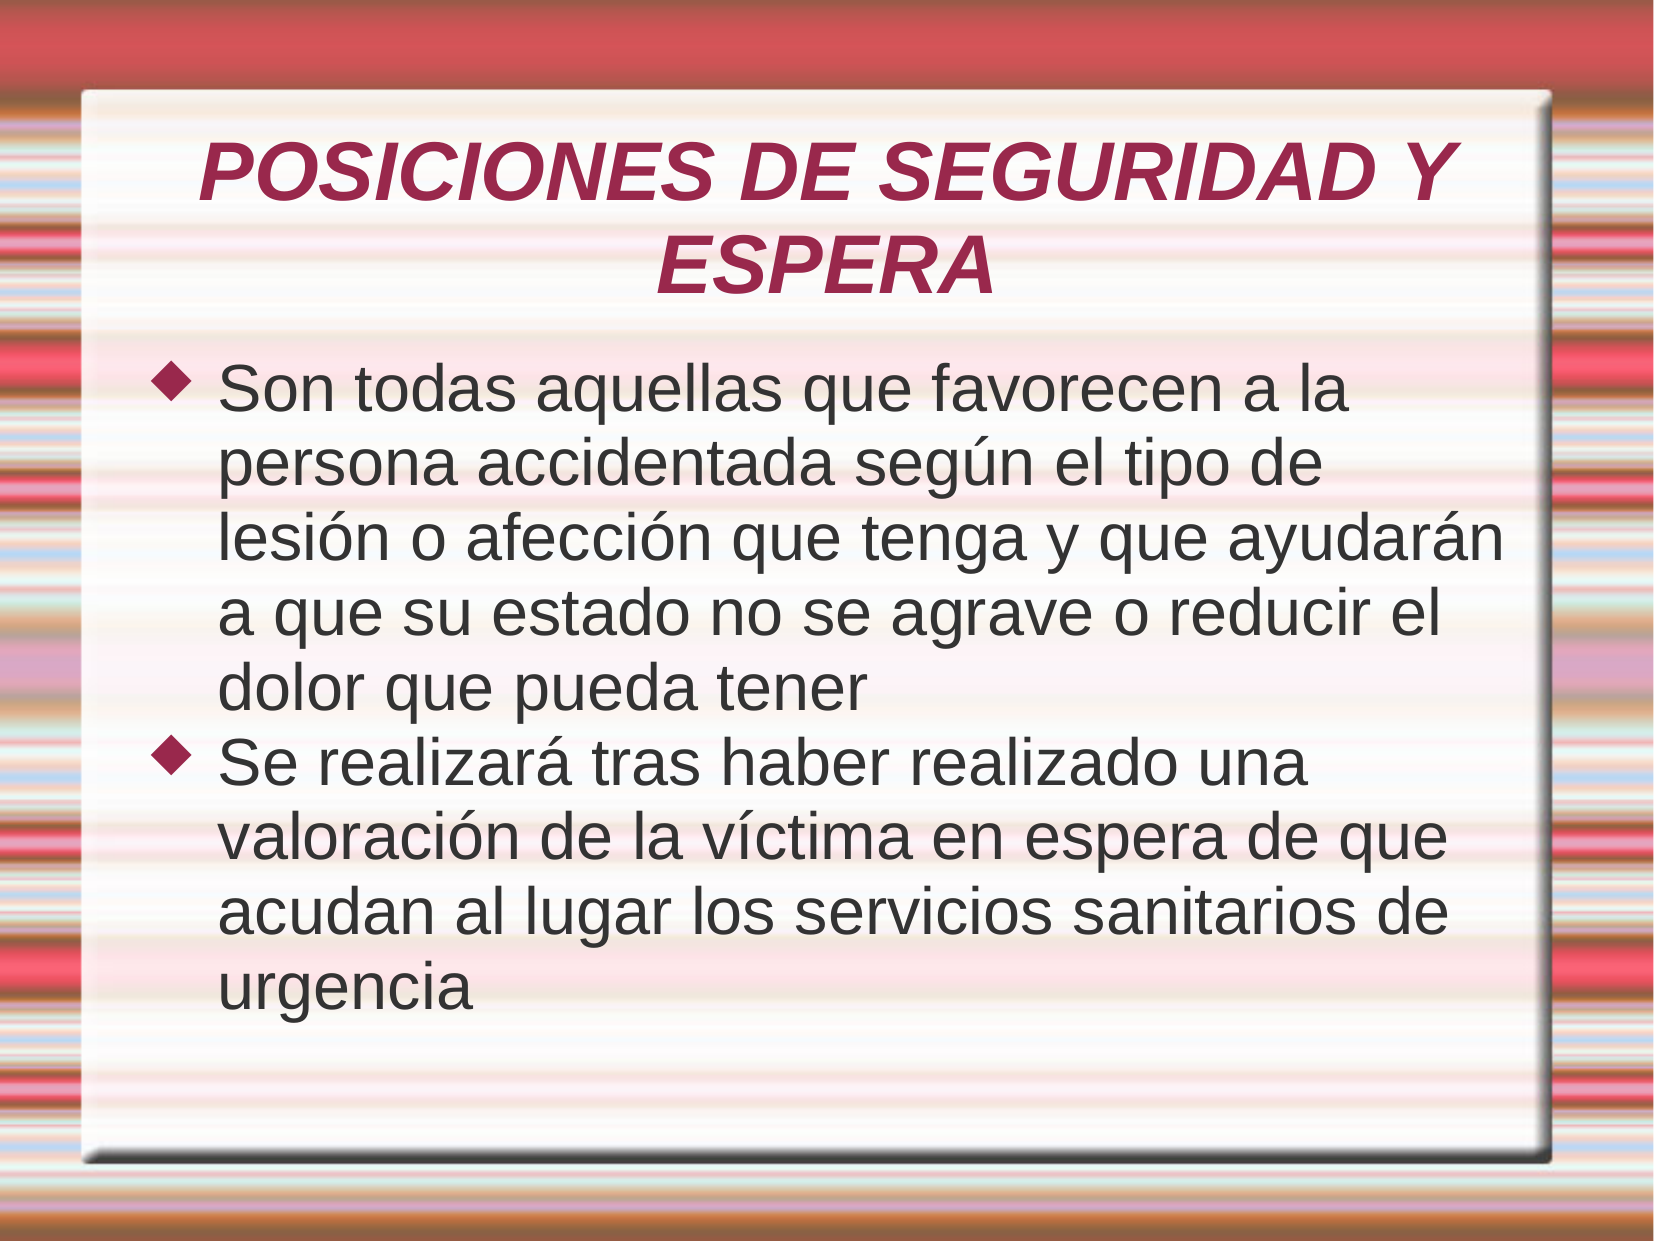

# POSICIONES DE SEGURIDAD Y ESPERA
Son todas aquellas que favorecen a la persona accidentada según el tipo de lesión o afección que tenga y que ayudarán a que su estado no se agrave o reducir el dolor que pueda tener
Se realizará tras haber realizado una valoración de la víctima en espera de que acudan al lugar los servicios sanitarios de urgencia